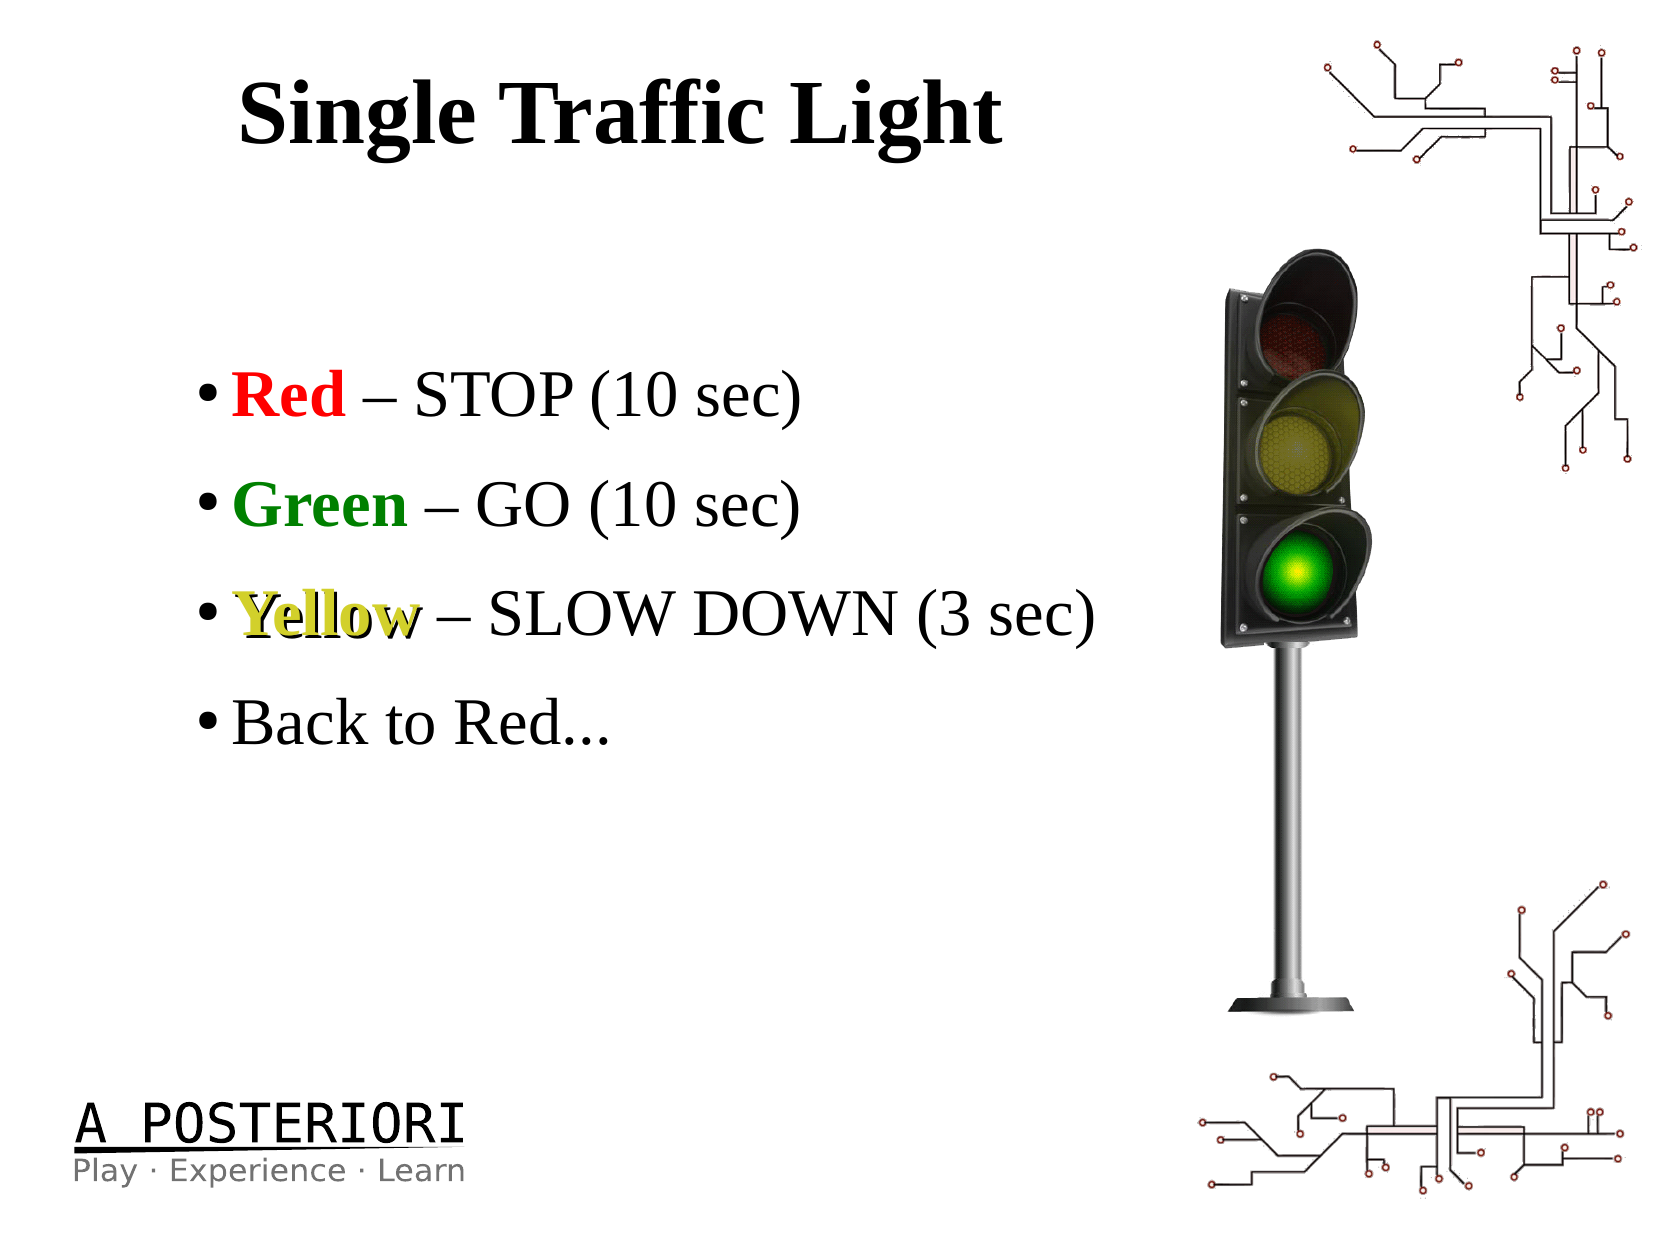

# Single Traffic Light
Red – STOP (10 sec)
Green – GO (10 sec)
Yellow – SLOW DOWN (3 sec)
Back to Red...